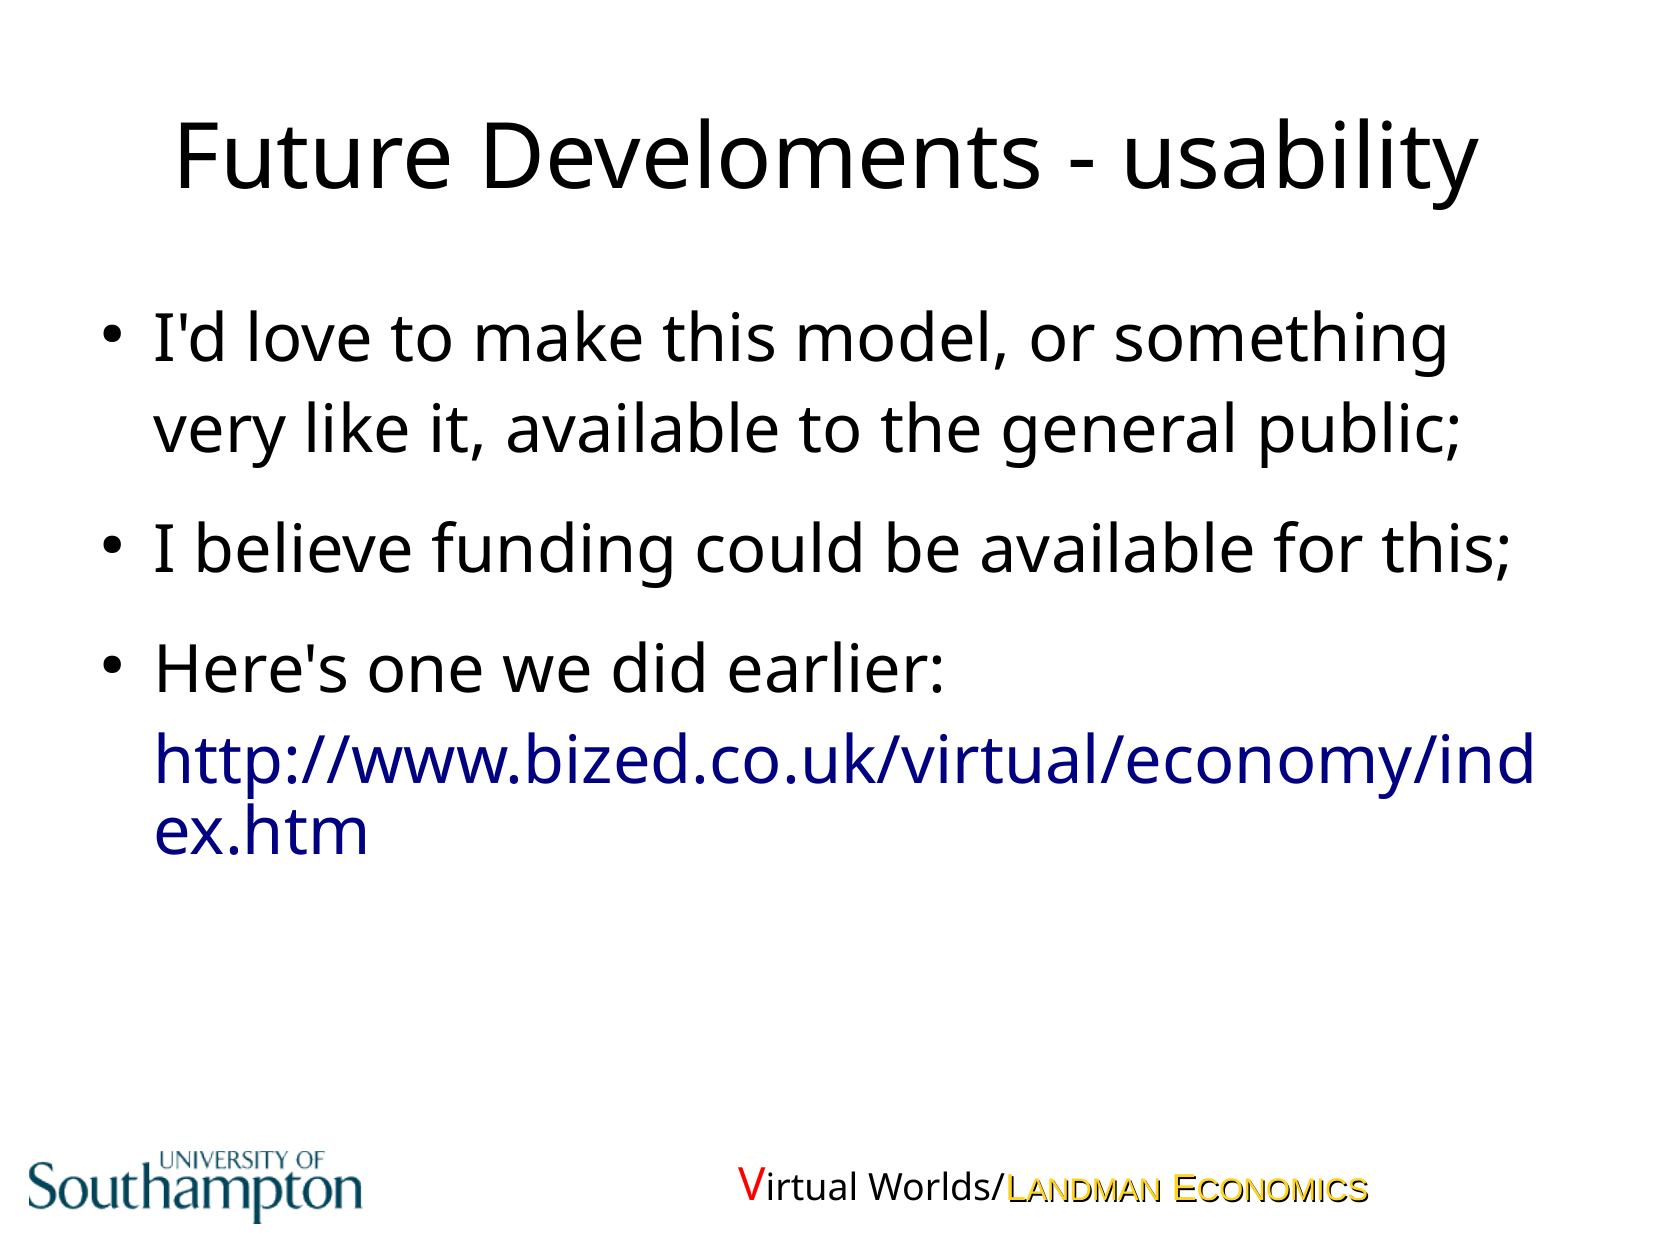

# Future Develoments - usability
I'd love to make this model, or something very like it, available to the general public;
I believe funding could be available for this;
Here's one we did earlier: http://www.bized.co.uk/virtual/economy/index.htm